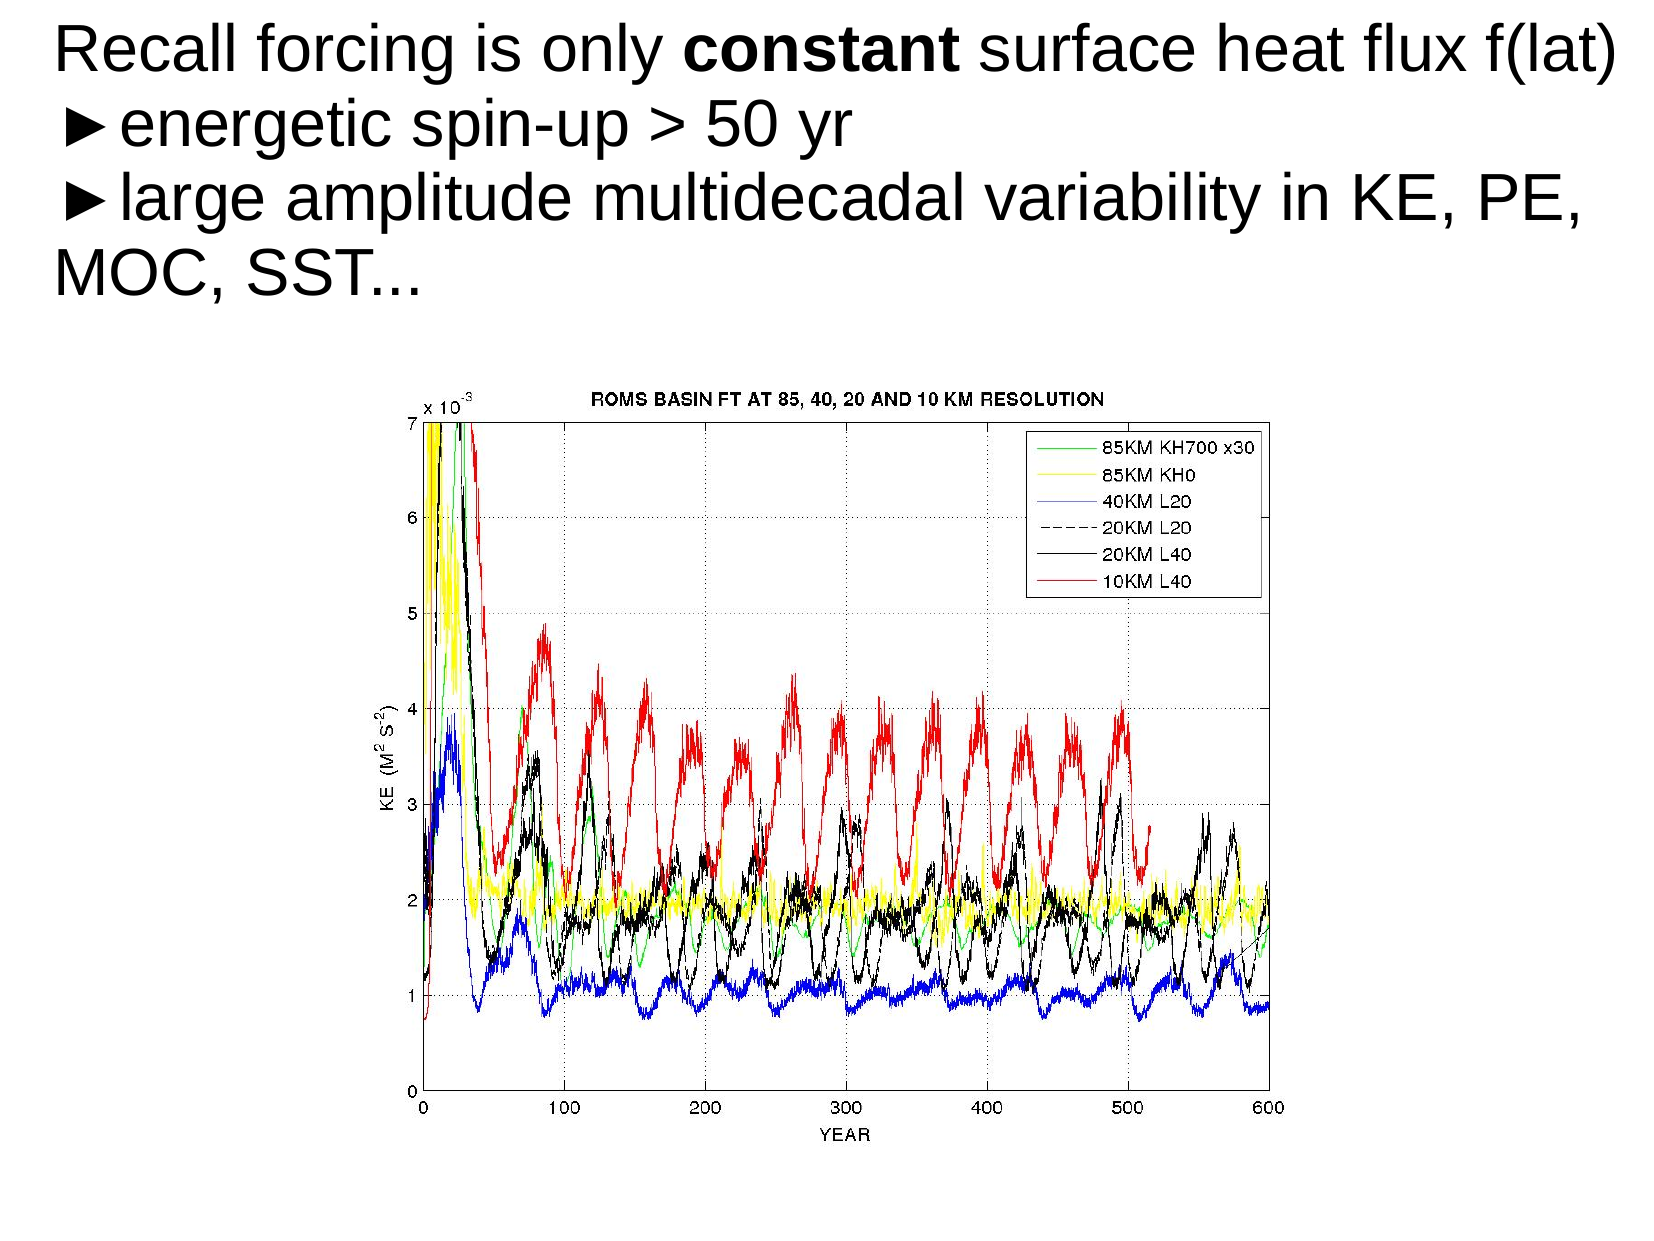

# Recall forcing is only constant surface heat flux f(lat) ►energetic spin-up > 50 yr ►large amplitude multidecadal variability in KE, PE, MOC, SST...